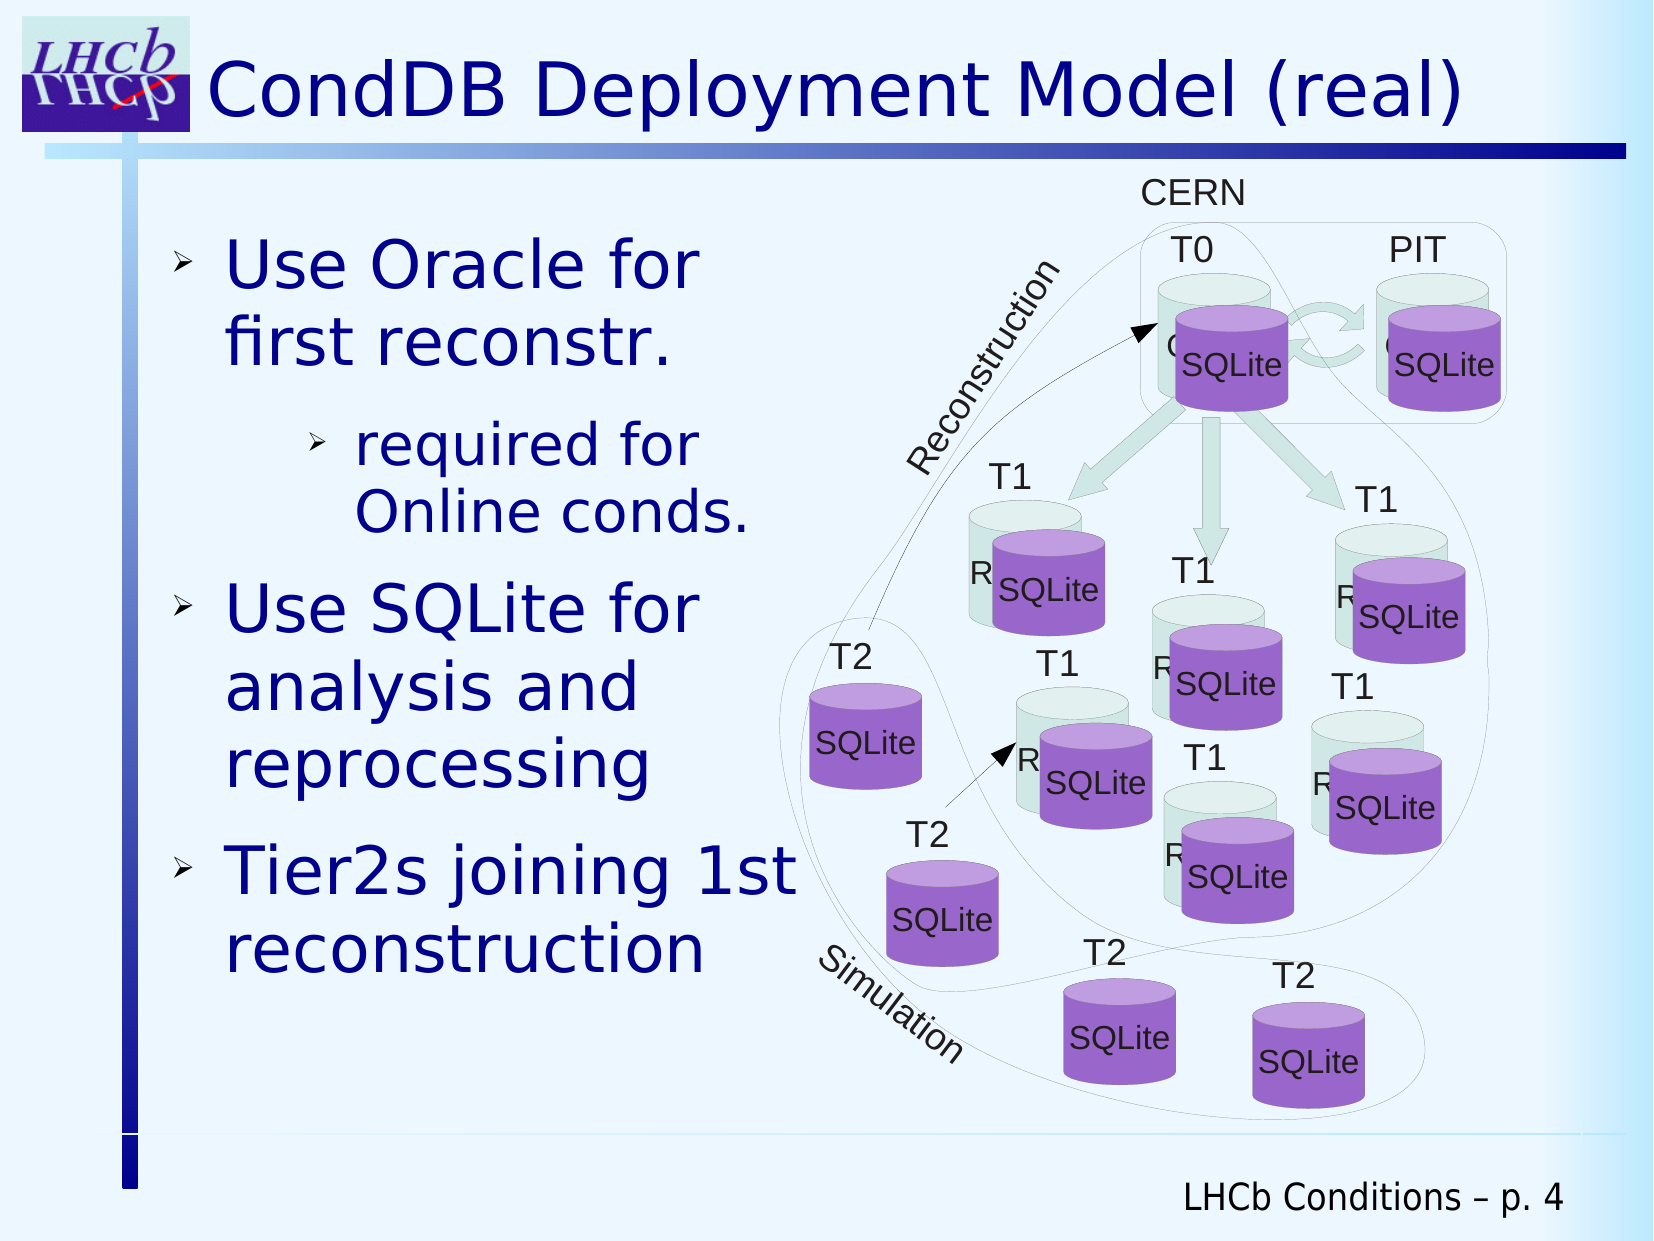

# CondDB Deployment Model (real)
Use Oracle for first reconstr.
required for Online conds.
Use SQLite for analysis and reprocessing
Tier2s joining 1st reconstruction